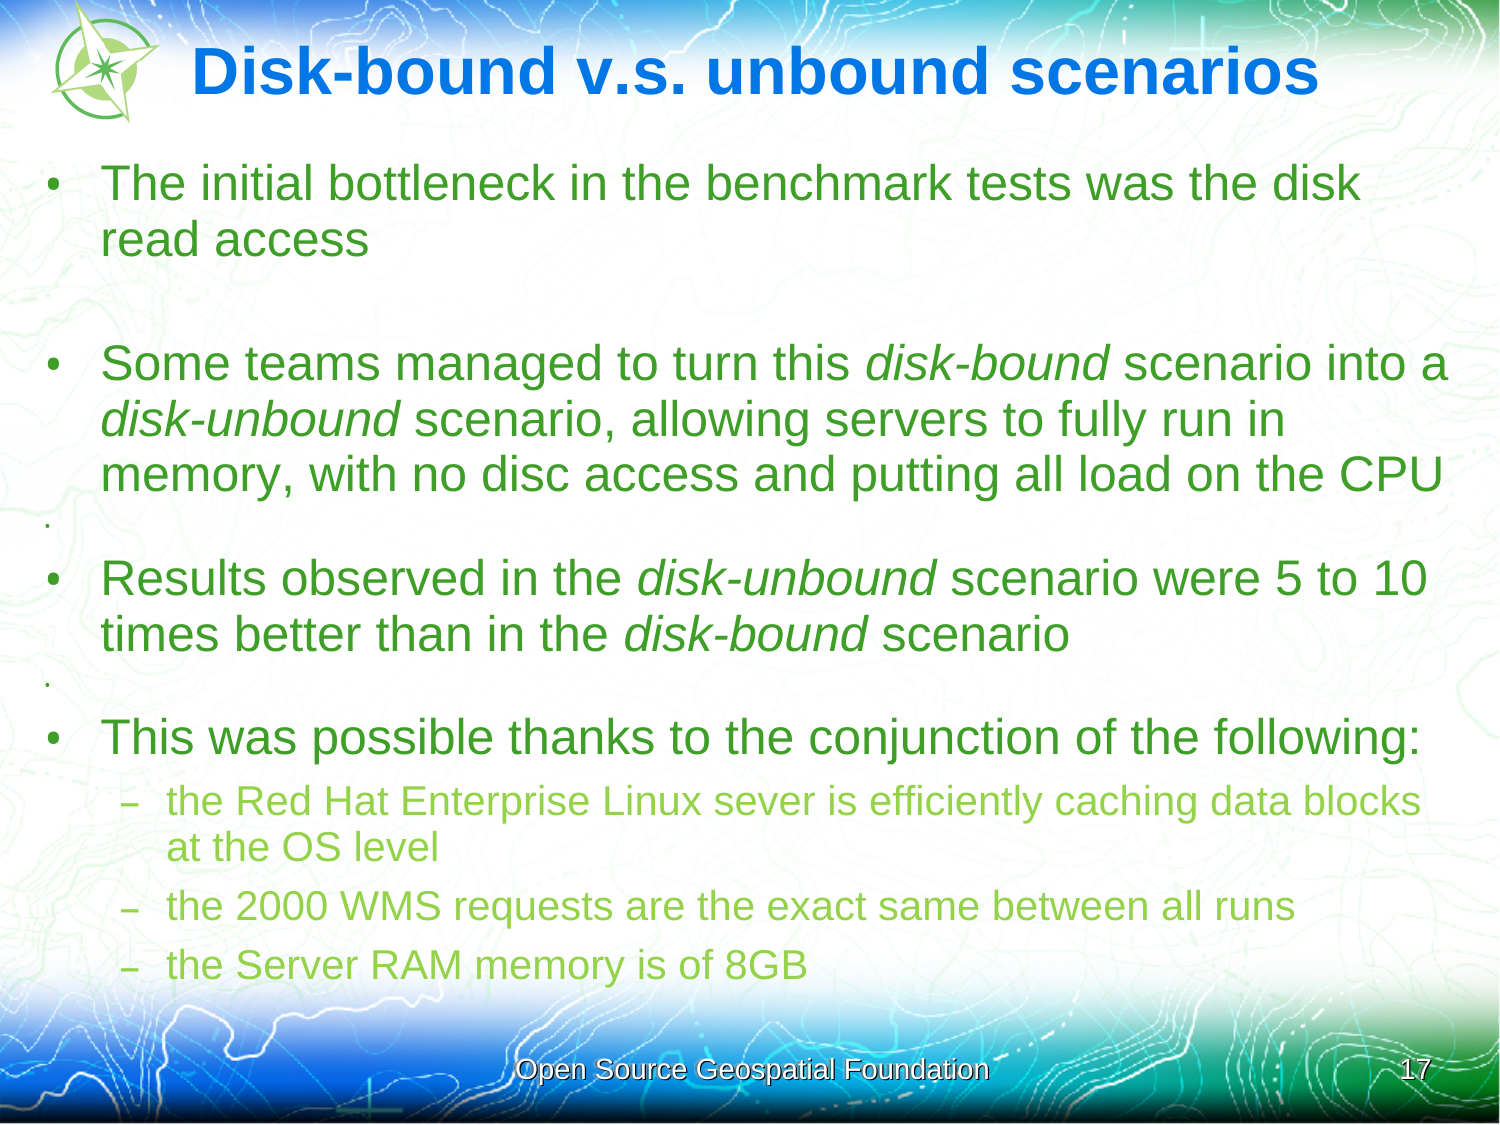

# Disk-bound v.s. unbound scenarios
The initial bottleneck in the benchmark tests was the disk read access
Some teams managed to turn this disk-bound scenario into a disk-unbound scenario, allowing servers to fully run in memory, with no disc access and putting all load on the CPU
Results observed in the disk-unbound scenario were 5 to 10 times better than in the disk-bound scenario
This was possible thanks to the conjunction of the following:
the Red Hat Enterprise Linux sever is efficiently caching data blocks at the OS level
the 2000 WMS requests are the exact same between all runs
the Server RAM memory is of 8GB
Open Source Geospatial Foundation
17